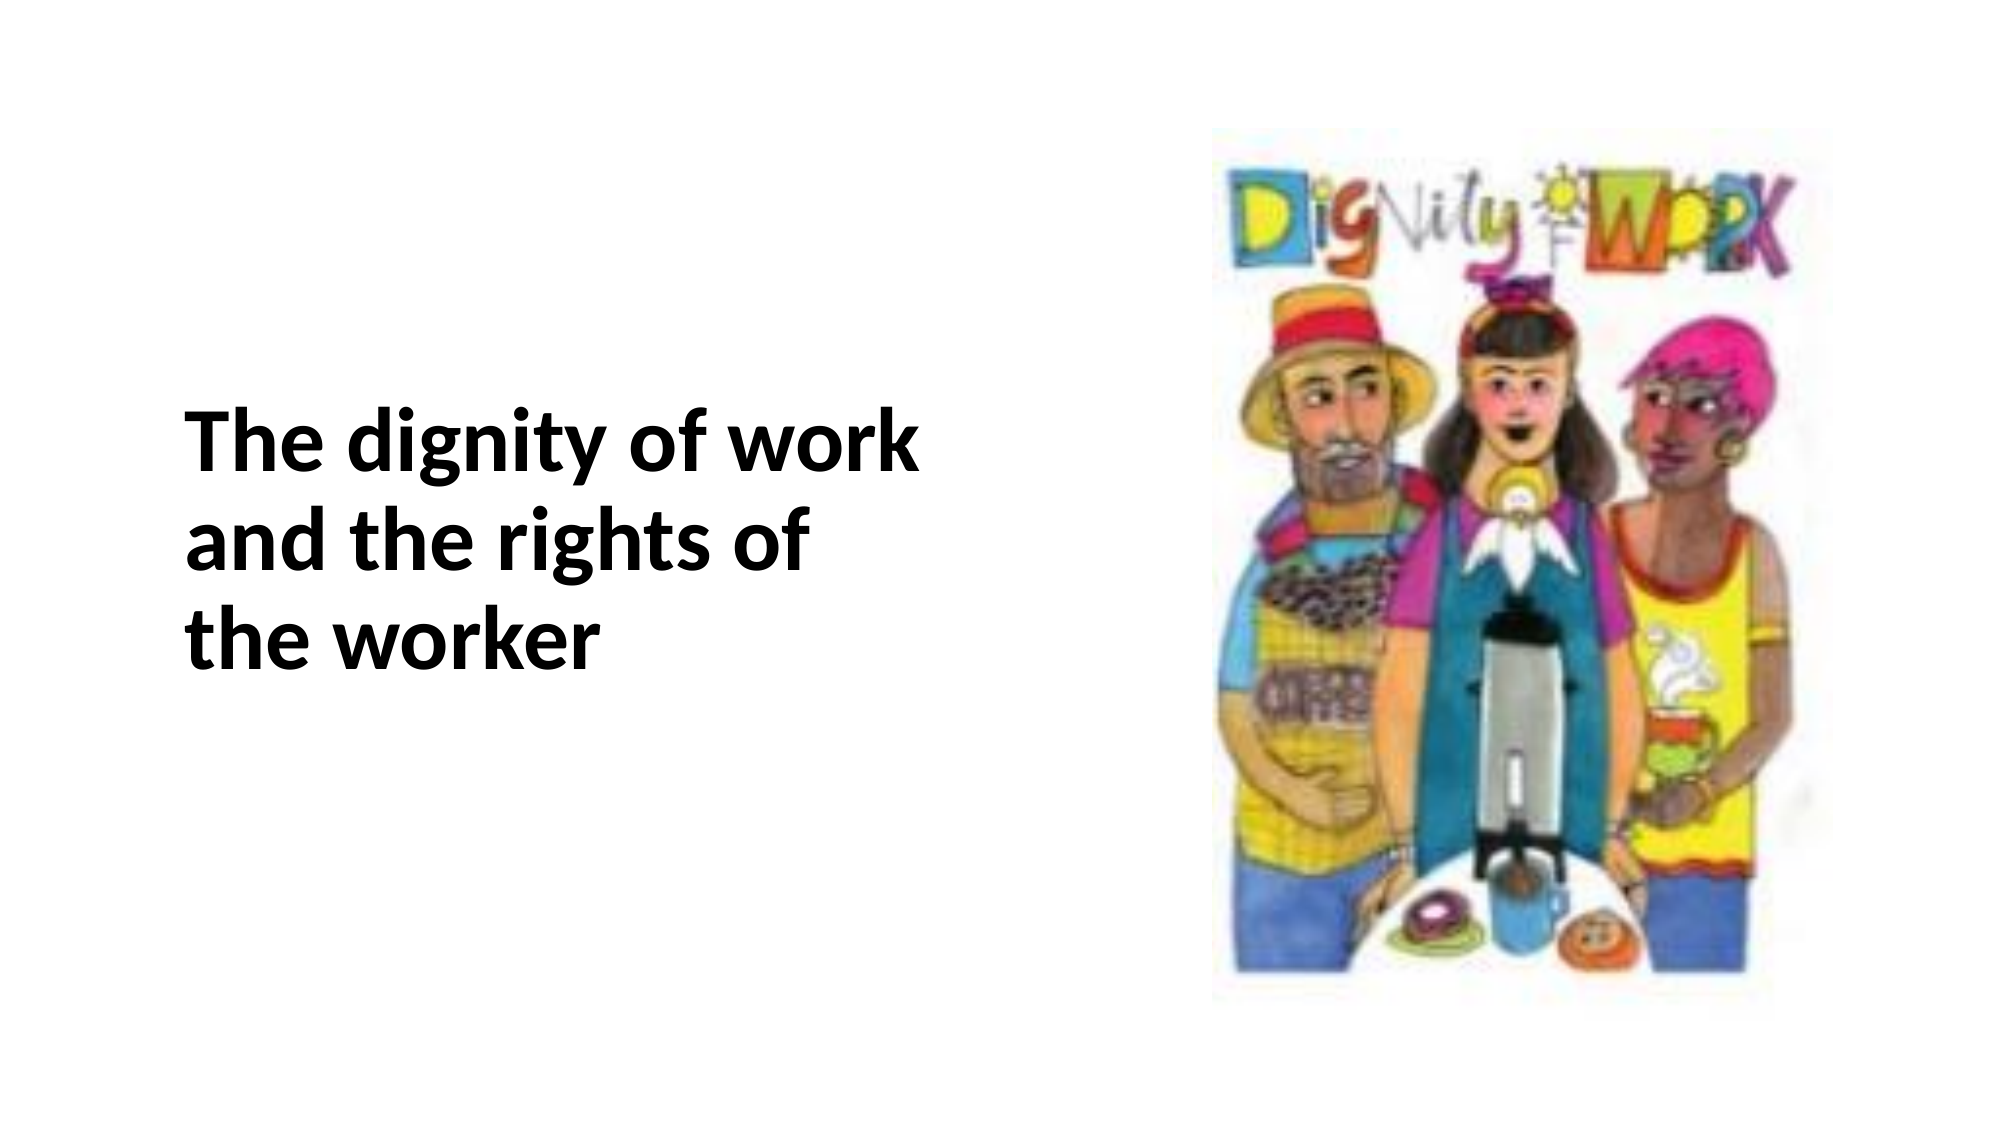

# The dignity of work and the rights of the worker